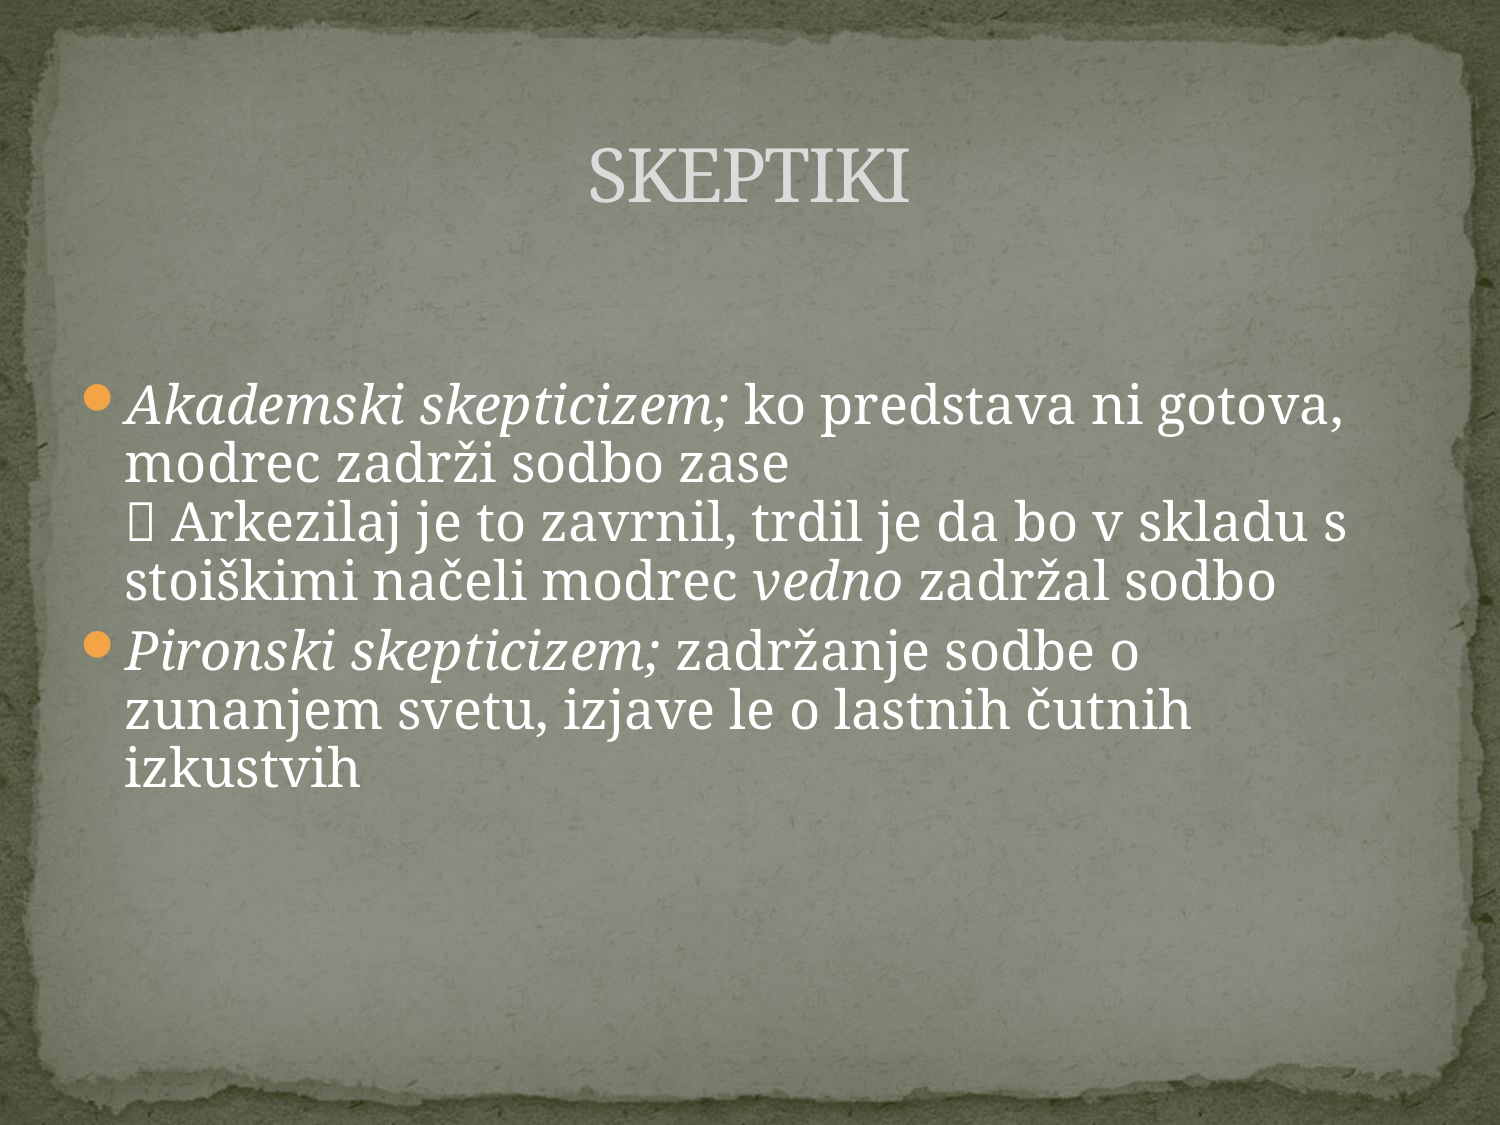

SKEPTIKI
# Akademski skepticizem; ko predstava ni gotova, modrec zadrži sodbo zase Arkezilaj je to zavrnil, trdil je da bo v skladu s stoiškimi načeli modrec vedno zadržal sodbo
Pironski skepticizem; zadržanje sodbe o zunanjem svetu, izjave le o lastnih čutnih izkustvih